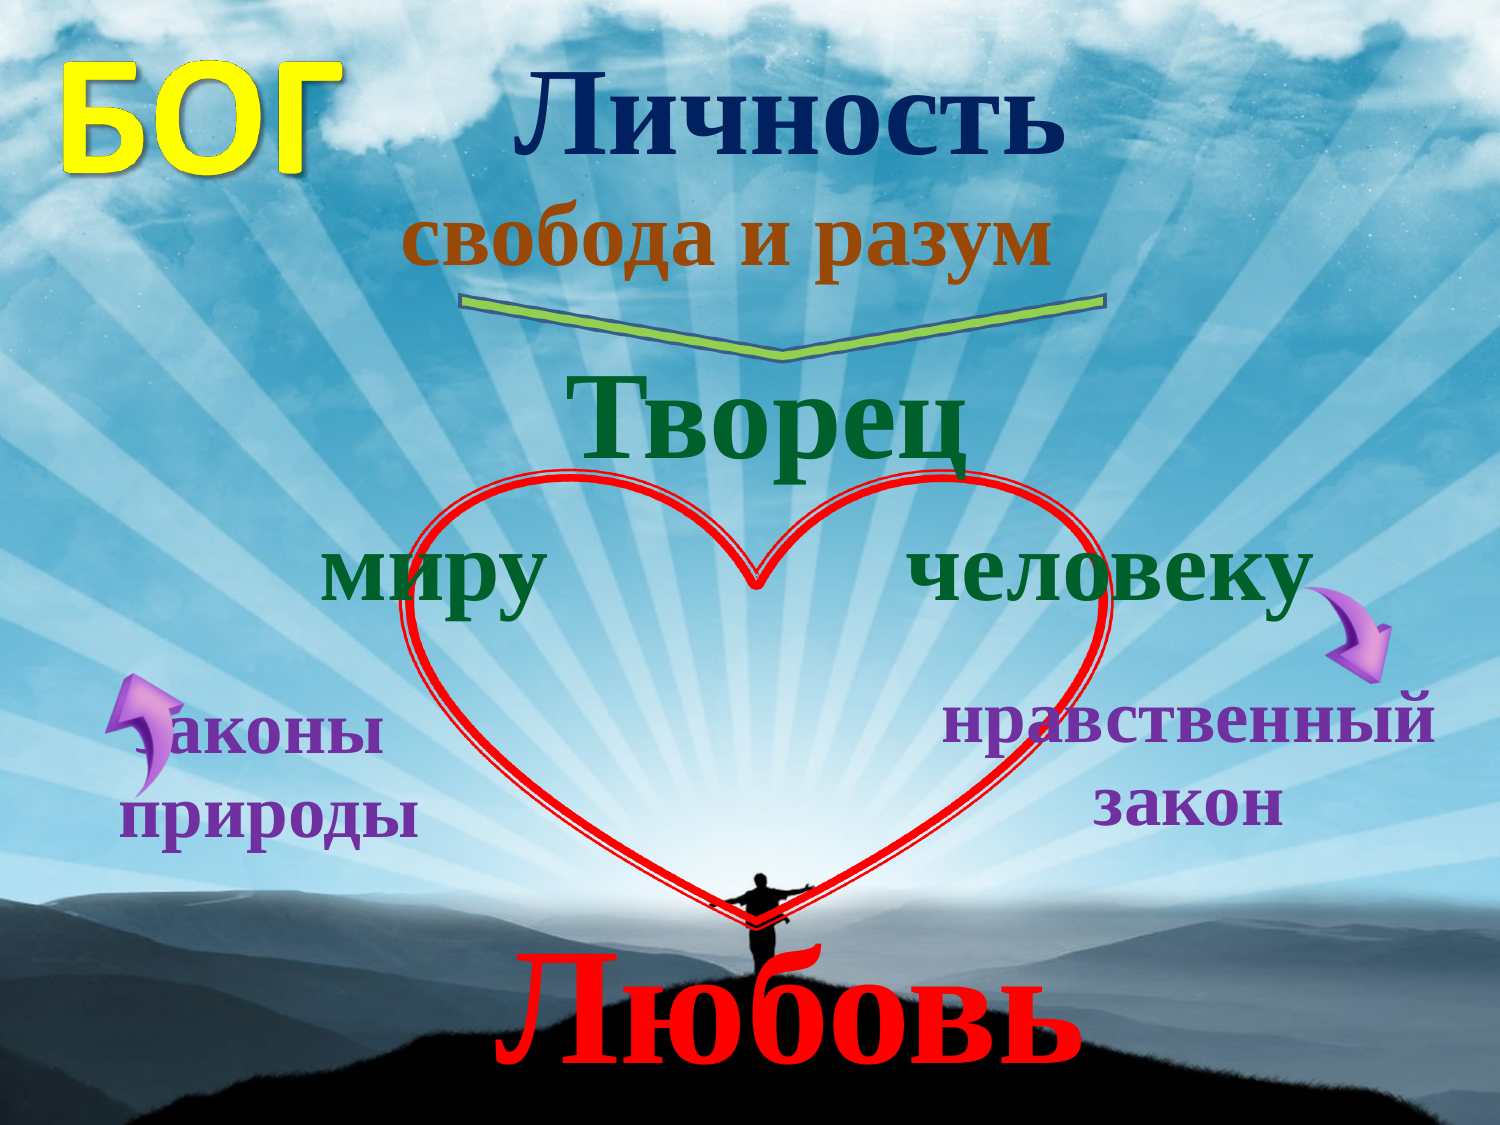

Личность
свобода и разум
Творец
миру
человеку
нравственный закон
законы природы
Любовь